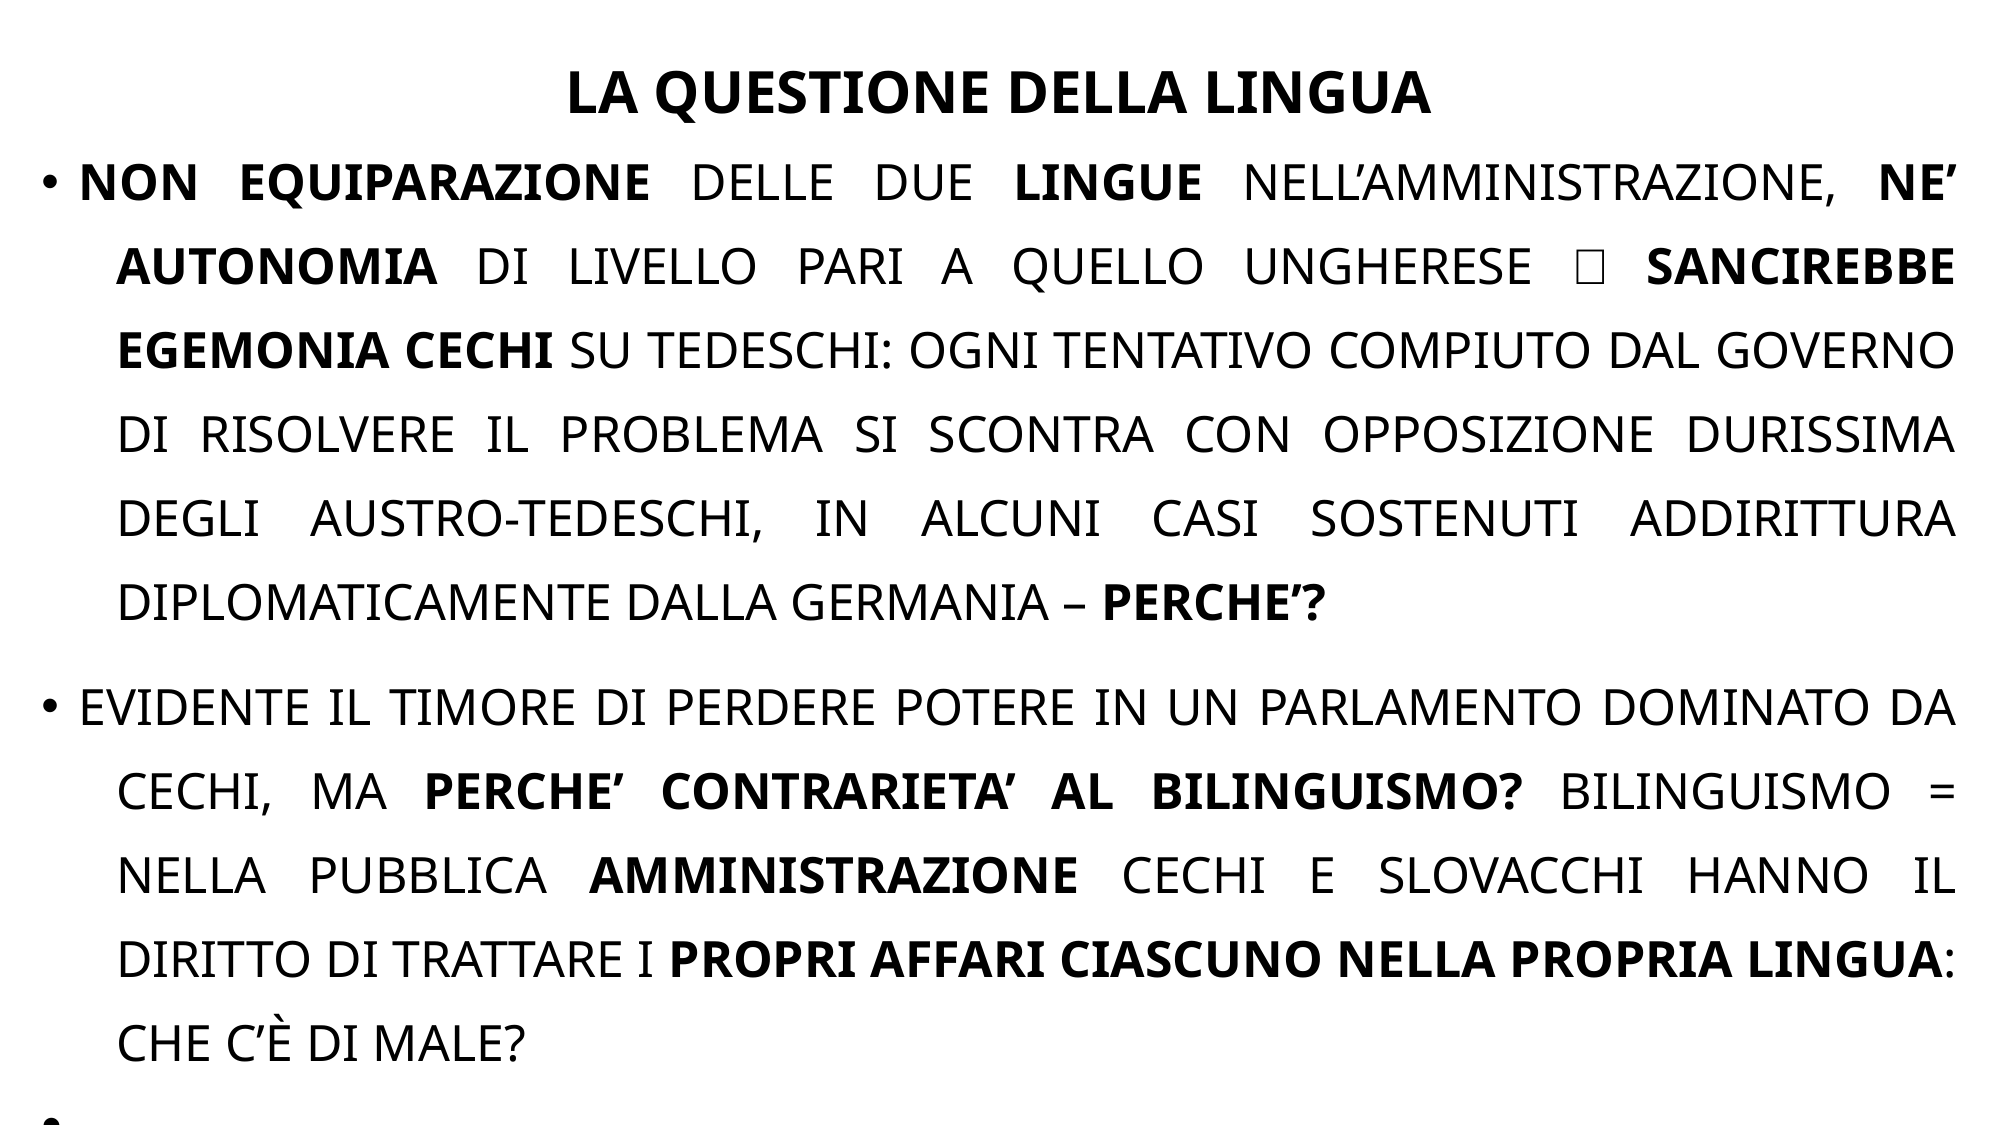

# LA QUESTIONE DELLA LINGUA
NON EQUIPARAZIONE DELLE DUE LINGUE NELL’AMMINISTRAZIONE, NE’ AUTONOMIA DI LIVELLO PARI A QUELLO UNGHERESE  SANCIREBBE EGEMONIA CECHI SU TEDESCHI: OGNI TENTATIVO COMPIUTO DAL GOVERNO DI RISOLVERE IL PROBLEMA SI SCONTRA CON OPPOSIZIONE DURISSIMA DEGLI AUSTRO-TEDESCHI, IN ALCUNI CASI SOSTENUTI ADDIRITTURA DIPLOMATICAMENTE DALLA GERMANIA – PERCHE’?
EVIDENTE IL TIMORE DI PERDERE POTERE IN UN PARLAMENTO DOMINATO DA CECHI, MA PERCHE’ CONTRARIETA’ AL BILINGUISMO? BILINGUISMO = NELLA PUBBLICA AMMINISTRAZIONE CECHI E SLOVACCHI HANNO IL DIRITTO DI TRATTARE I PROPRI AFFARI CIASCUNO NELLA PROPRIA LINGUA: CHE C’È DI MALE?